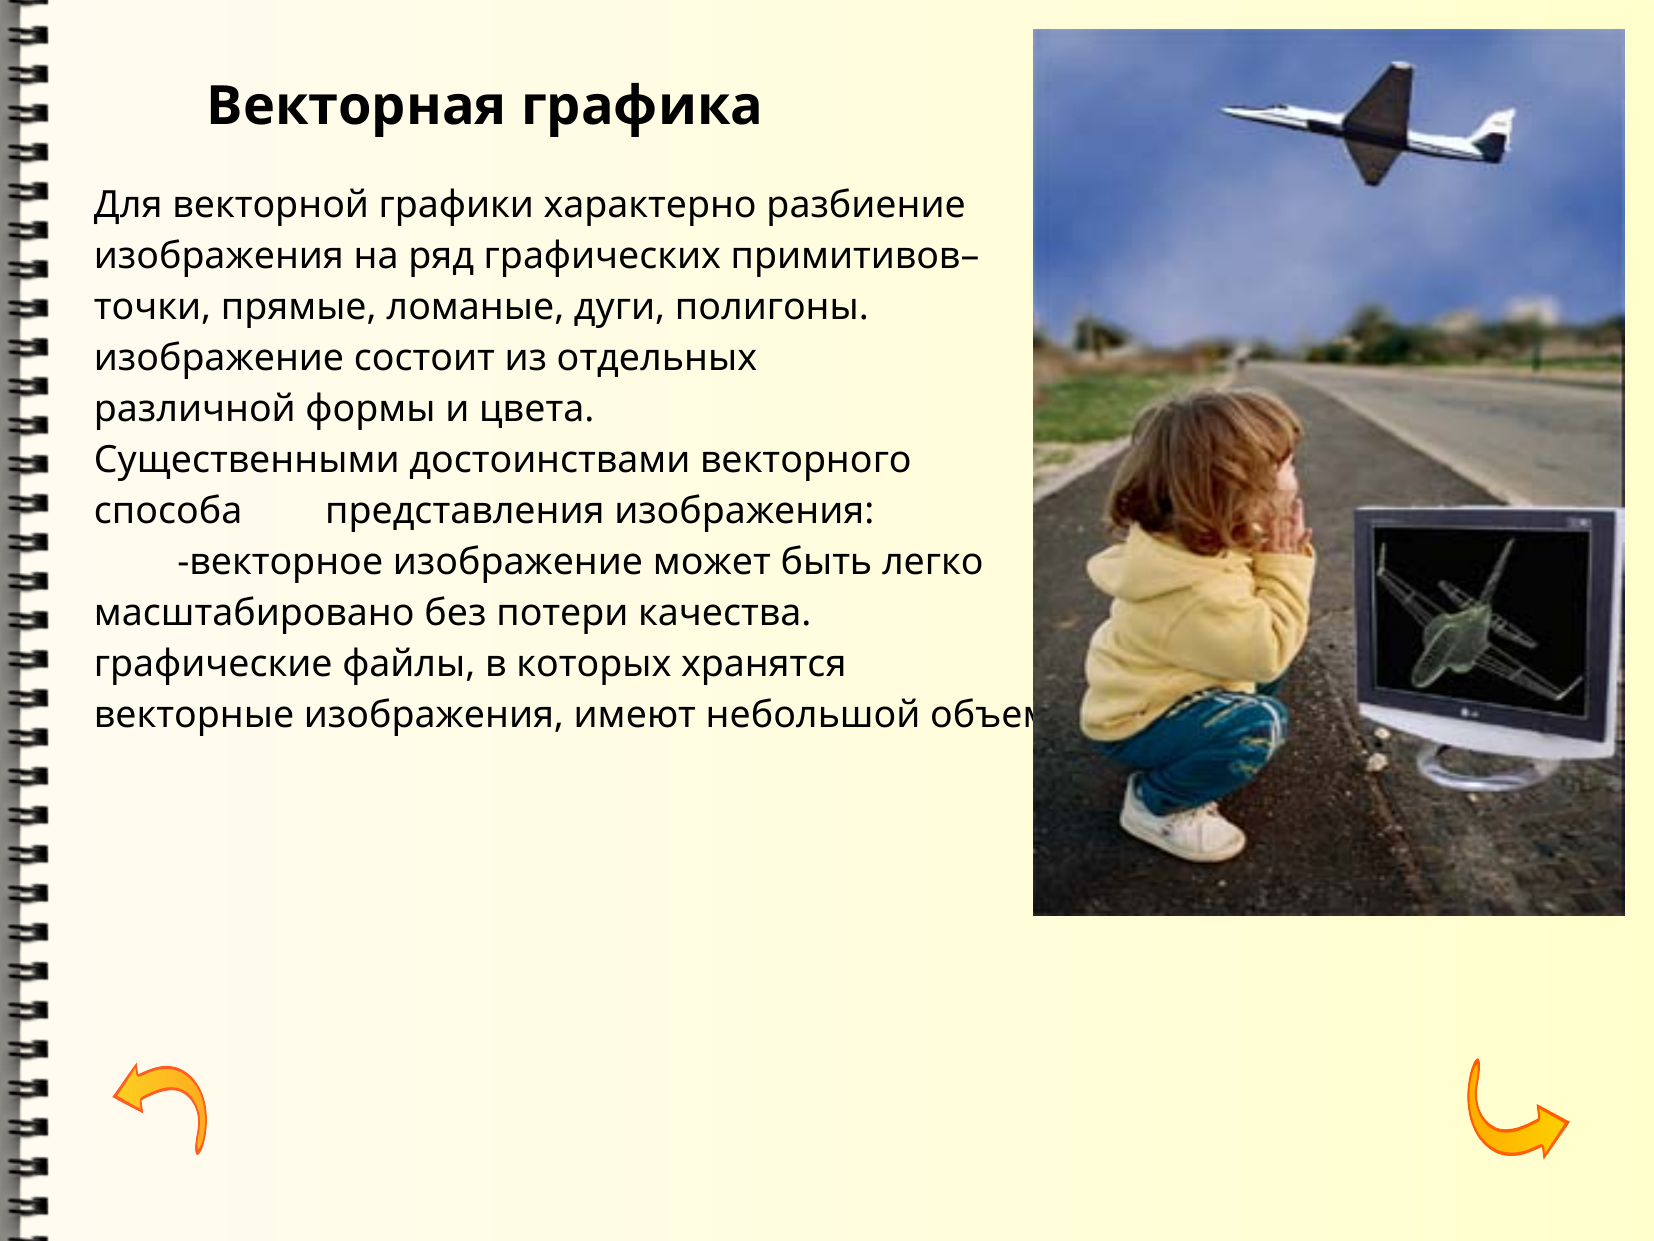

# Векторная графика
Для векторной графики характерно разбиение изображения на ряд графических примитивов– точки, прямые, ломаные, дуги, полигоны. Все изображение состоит из отдельных										 кусочков различной формы и цвета.											 Существенными достоинствами векторного 									способа	 представления изображения:											 -векторное изображение может быть легко								 масштабировано без потери качества.										 - графические файлы, в которых хранятся									 векторные изображения, имеют небольшой объем.